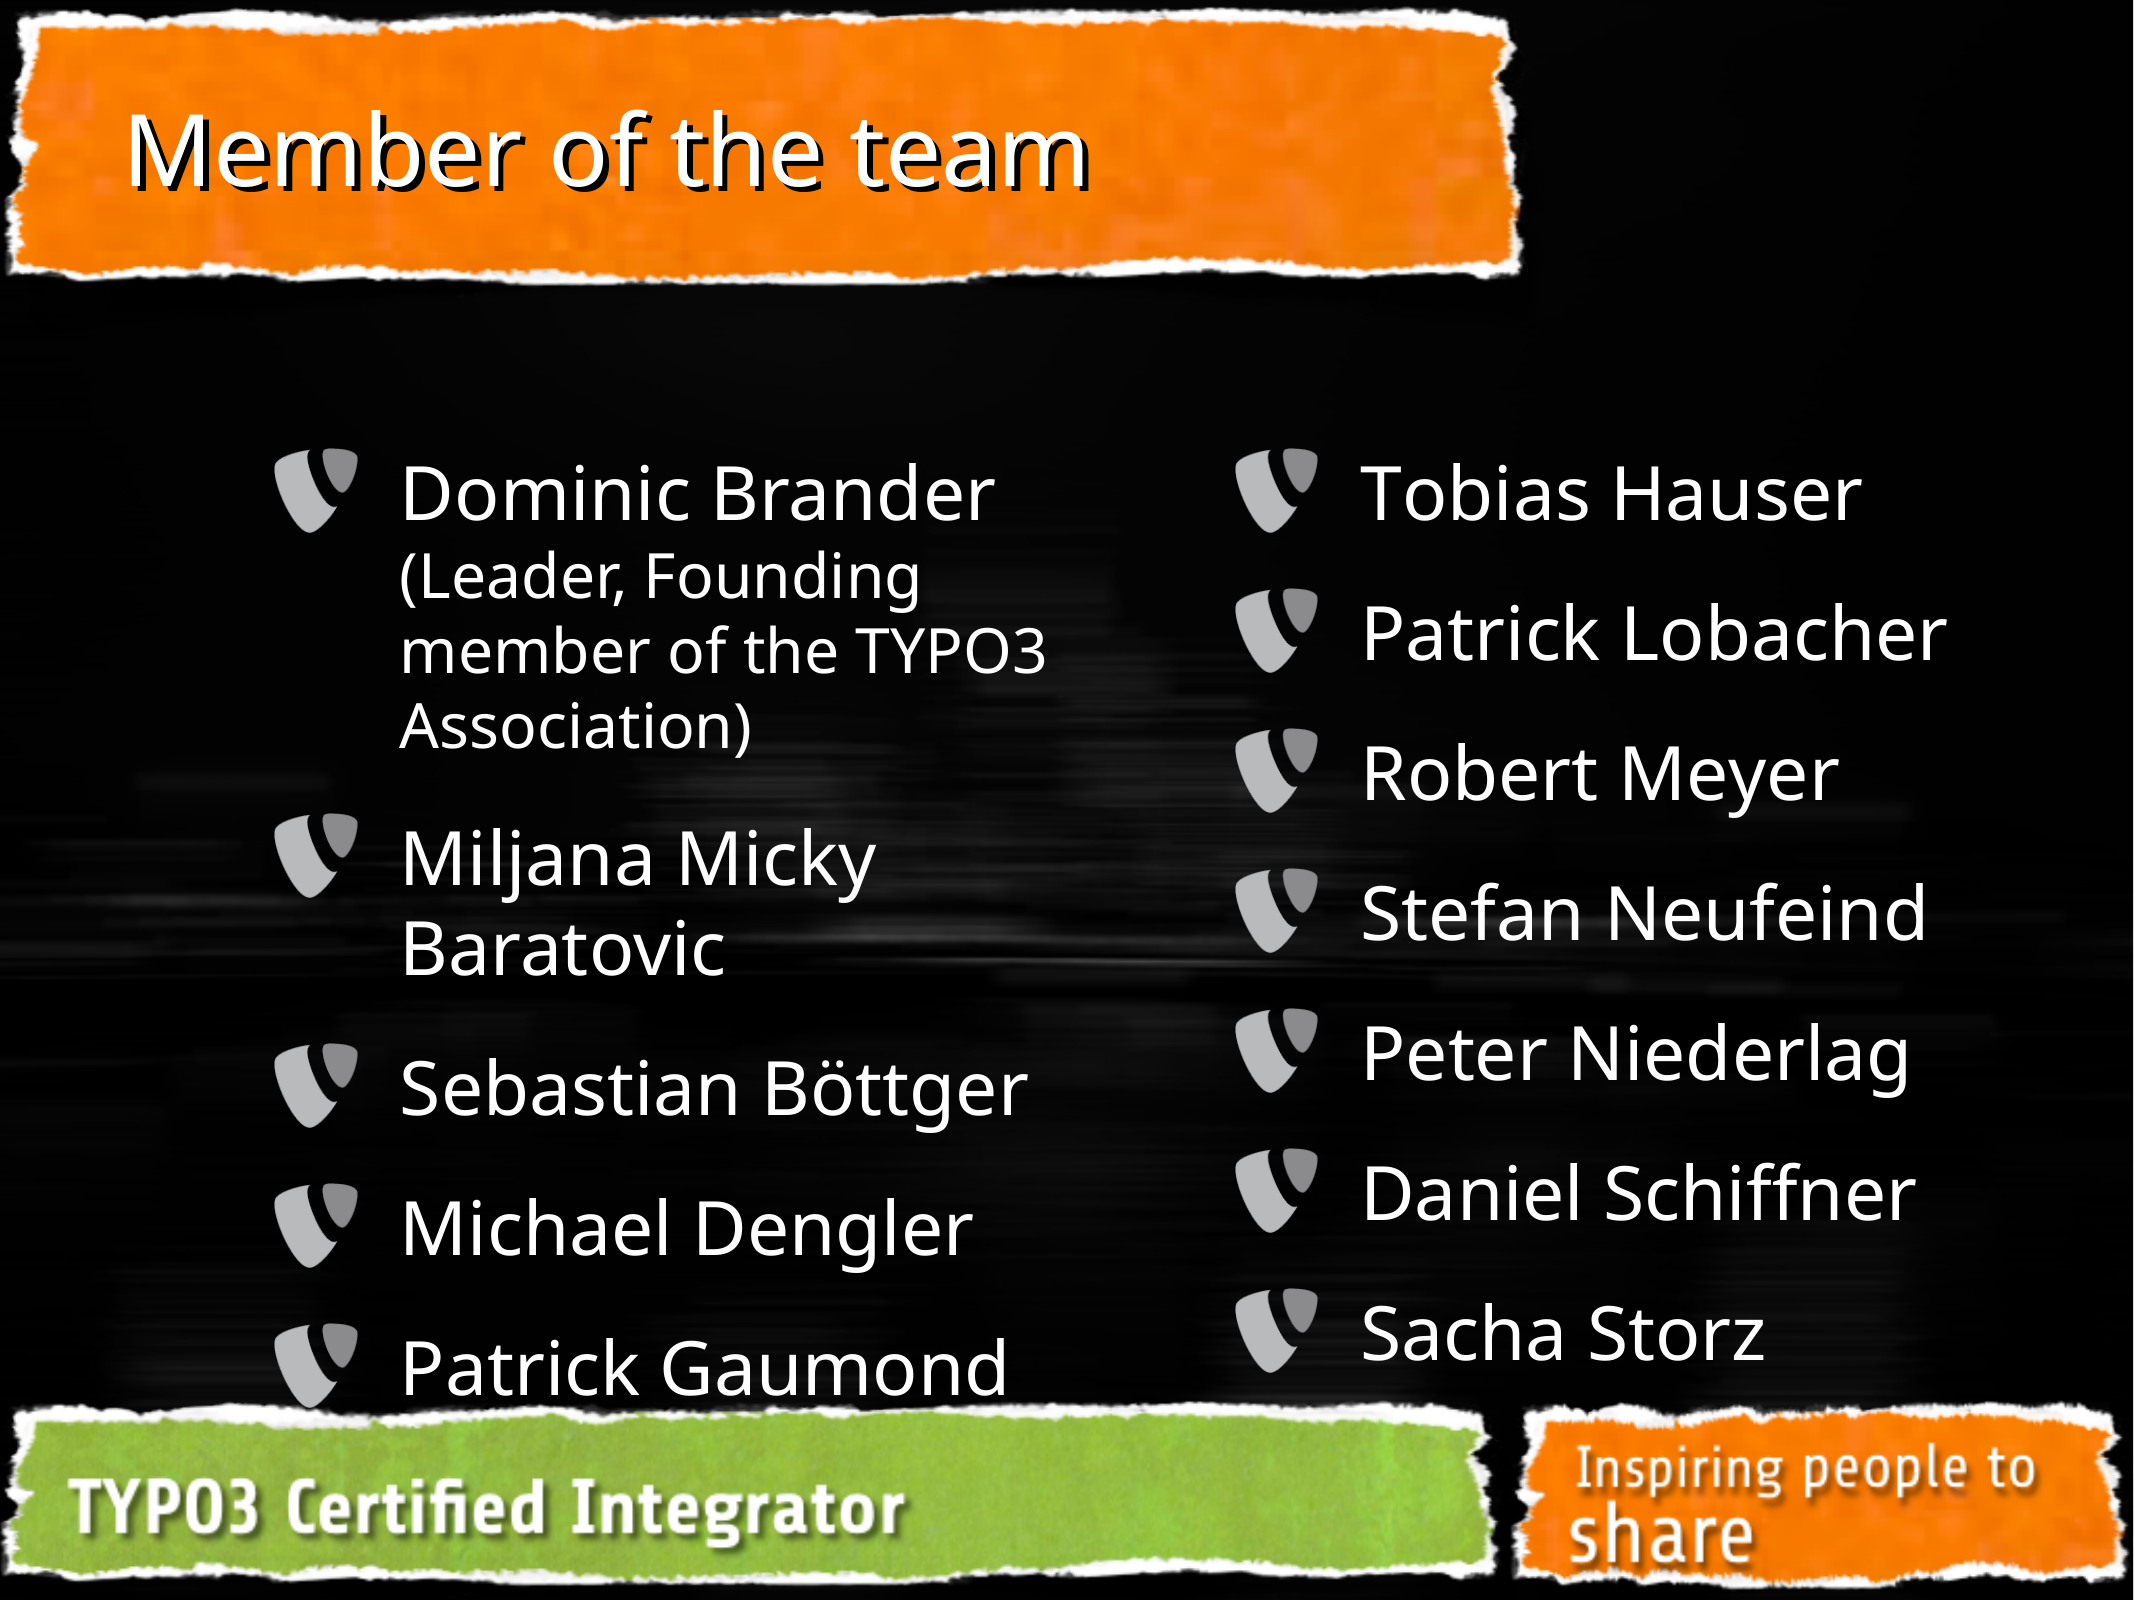

# Member of the team
Dominic Brander
(Leader, Founding member of the TYPO3 Association)
Miljana Micky Baratovic
Sebastian Böttger
Michael Dengler
Patrick Gaumond
Tobias Hauser
Patrick Lobacher
Robert Meyer
Stefan Neufeind
Peter Niederlag
Daniel Schiffner
Sacha Storz